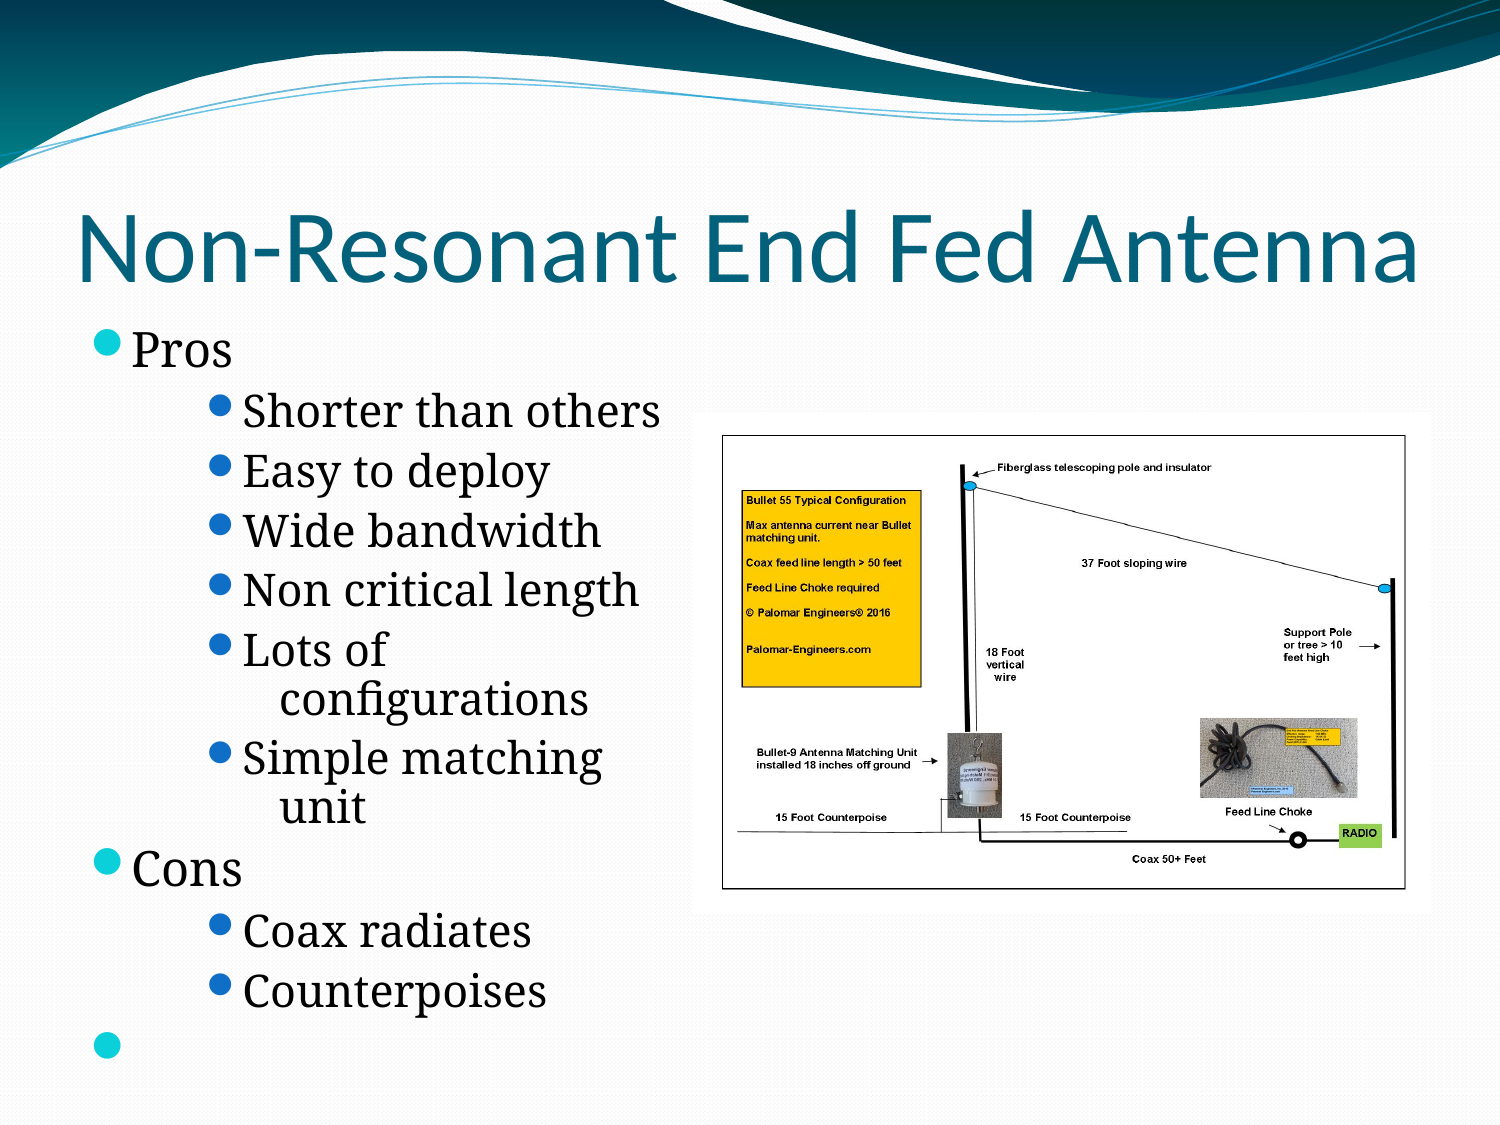

# Non-Resonant End Fed Antenna
Pros
Shorter than others
Easy to deploy
Wide bandwidth
Non critical length
Lots of configurations
Simple matching unit
Cons
Coax radiates
Counterpoises